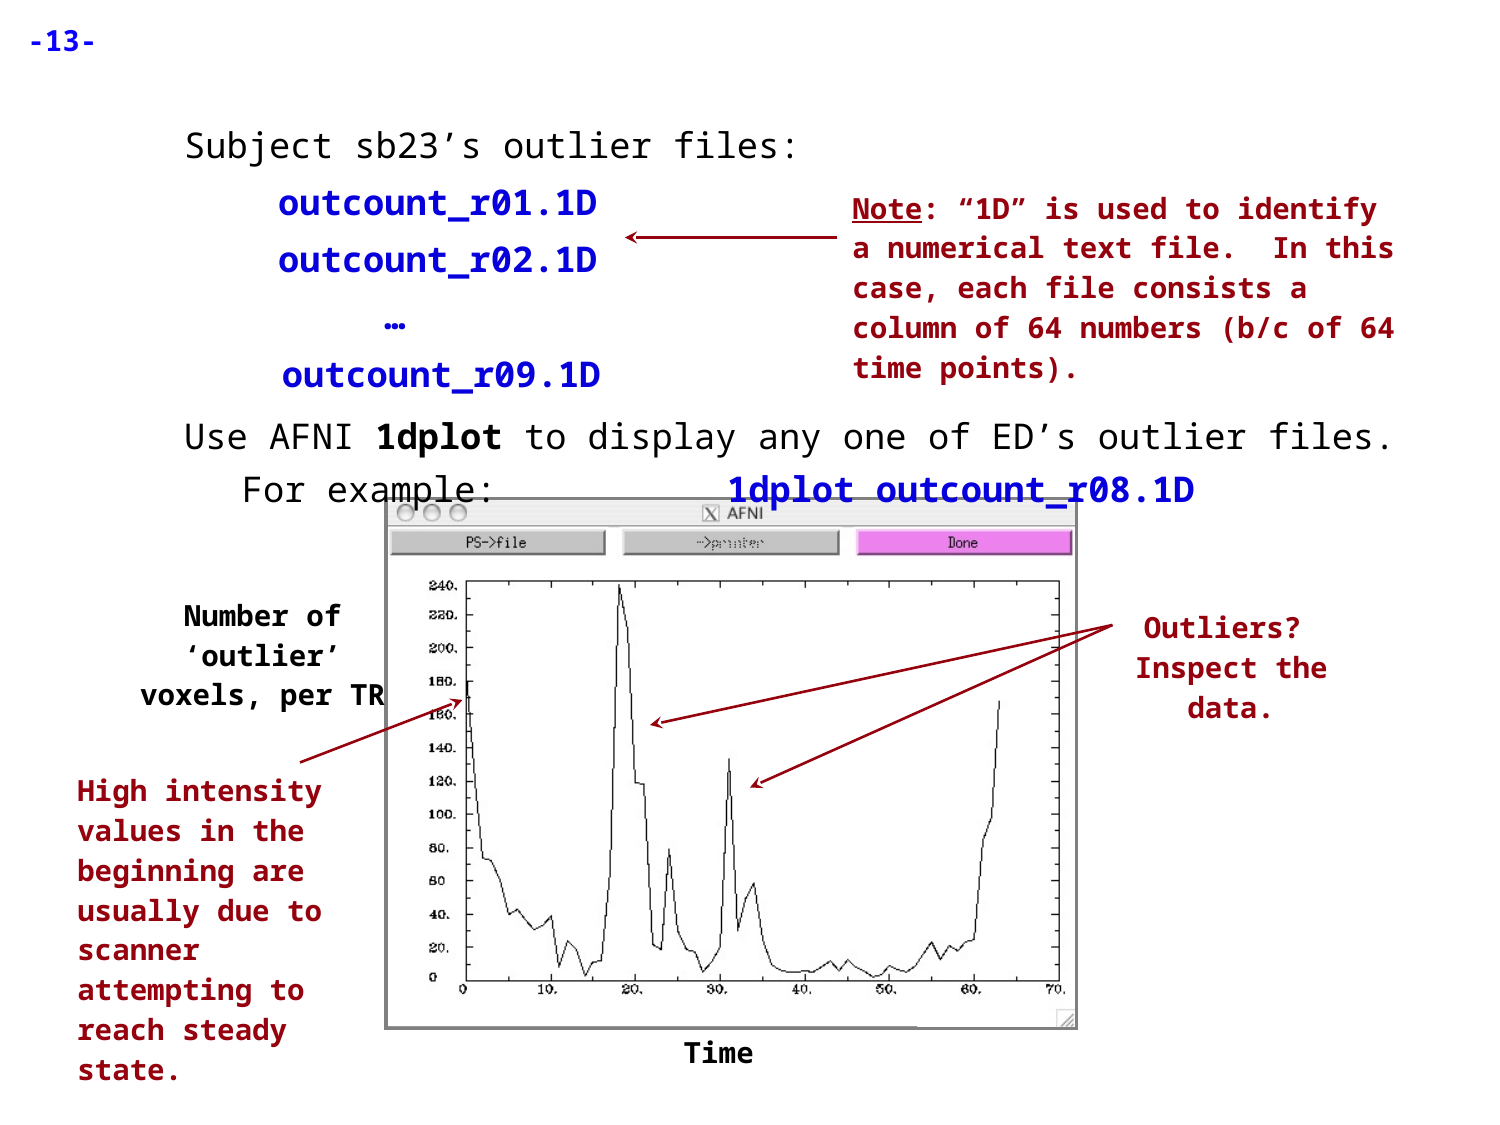

# Subject sb23’s outlier files:
	outcount_r01.1D
	outcount_r02.1D
	 …
 outcount_r09.1D
Use AFNI 1dplot to display any one of ED’s outlier files. For example: 		1dplot outcount_r08.1D
Note: “1D” is used to identify a numerical text file. In this case, each file consists a column of 64 numbers (b/c of 64 time points).
Number of ‘outlier’ voxels, per TR
Outliers? Inspect the data.
High intensity values in the beginning are usually due to scanner attempting to reach steady state.
Time